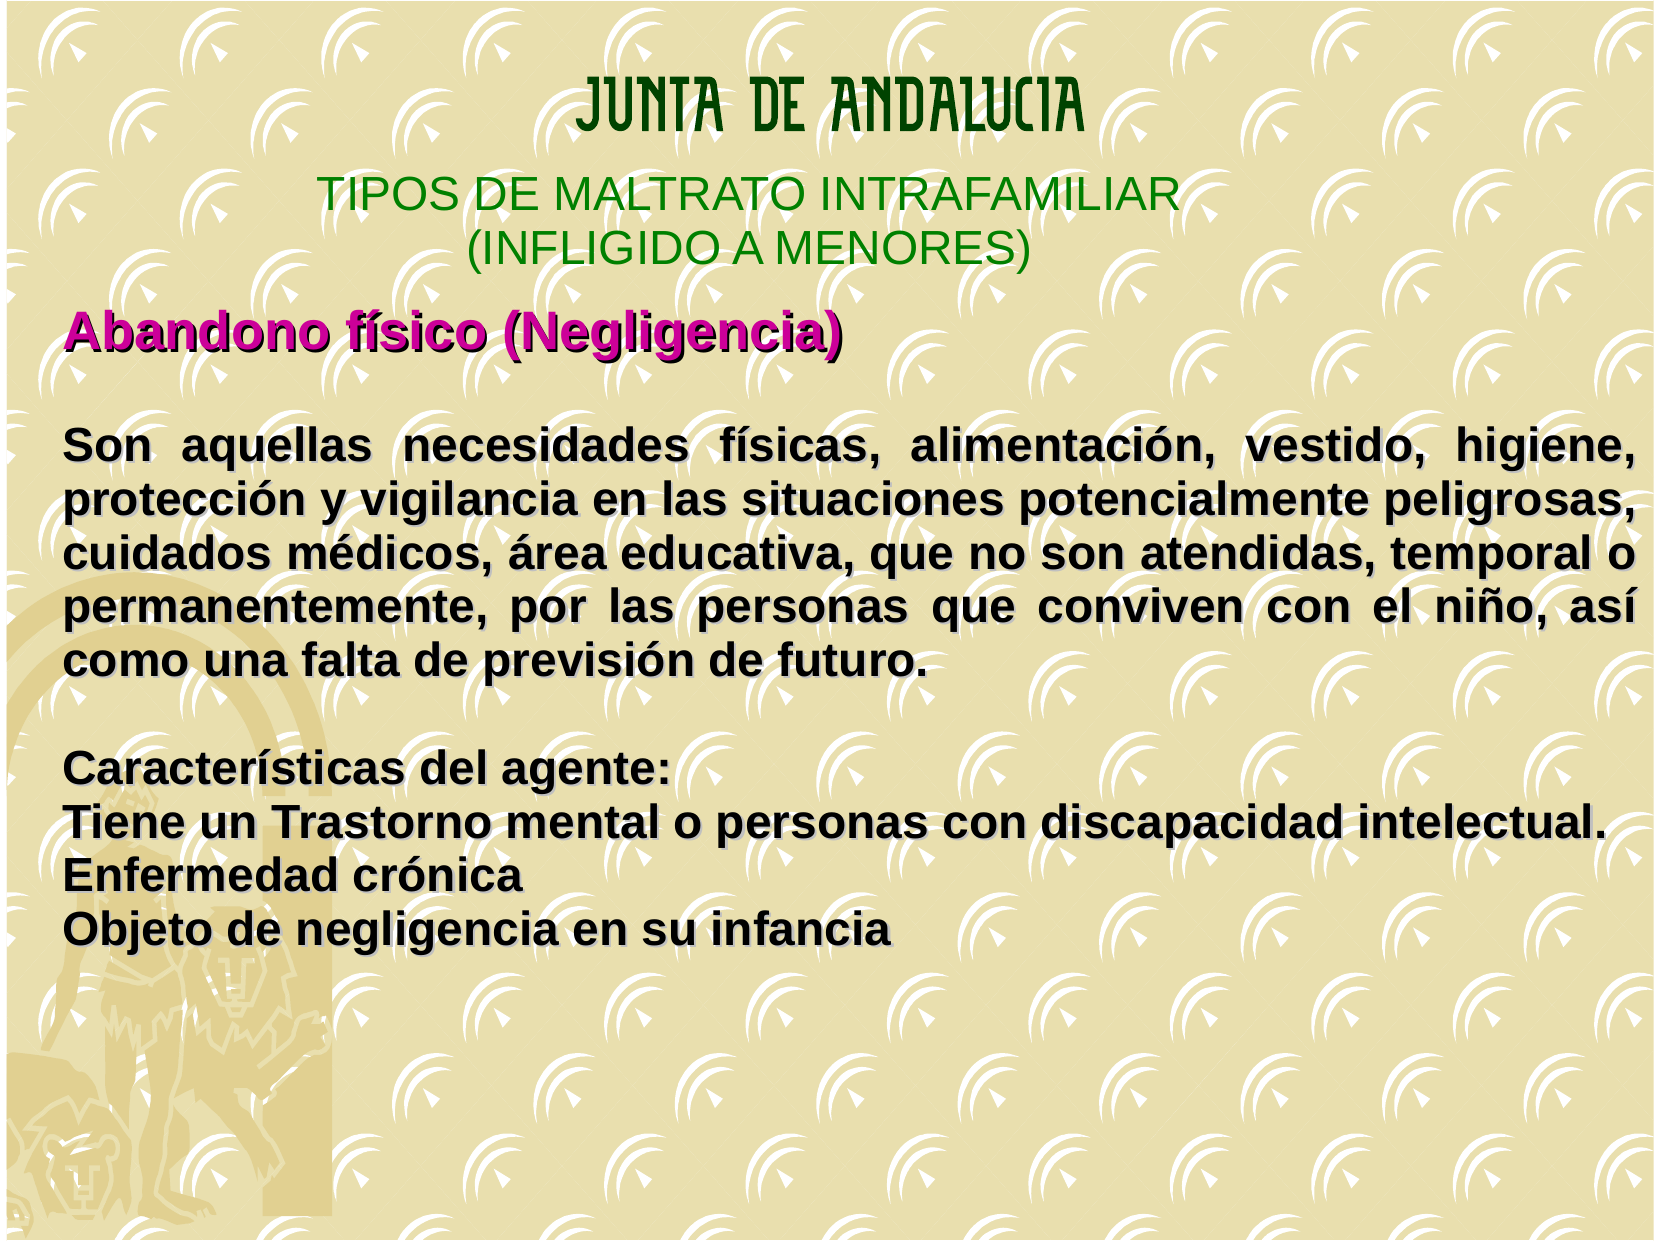

TIPOS DE MALTRATO INTRAFAMILIAR
(INFLIGIDO A MENORES)
#
Abandono físico (Negligencia)
Son aquellas necesidades físicas, alimentación, vestido, higiene, protección y vigilancia en las situaciones potencialmente peligrosas, cuidados médicos, área educativa, que no son atendidas, temporal o permanentemente, por las personas que conviven con el niño, así como una falta de previsión de futuro.
Características del agente:
Tiene un Trastorno mental o personas con discapacidad intelectual.
Enfermedad crónica
Objeto de negligencia en su infancia